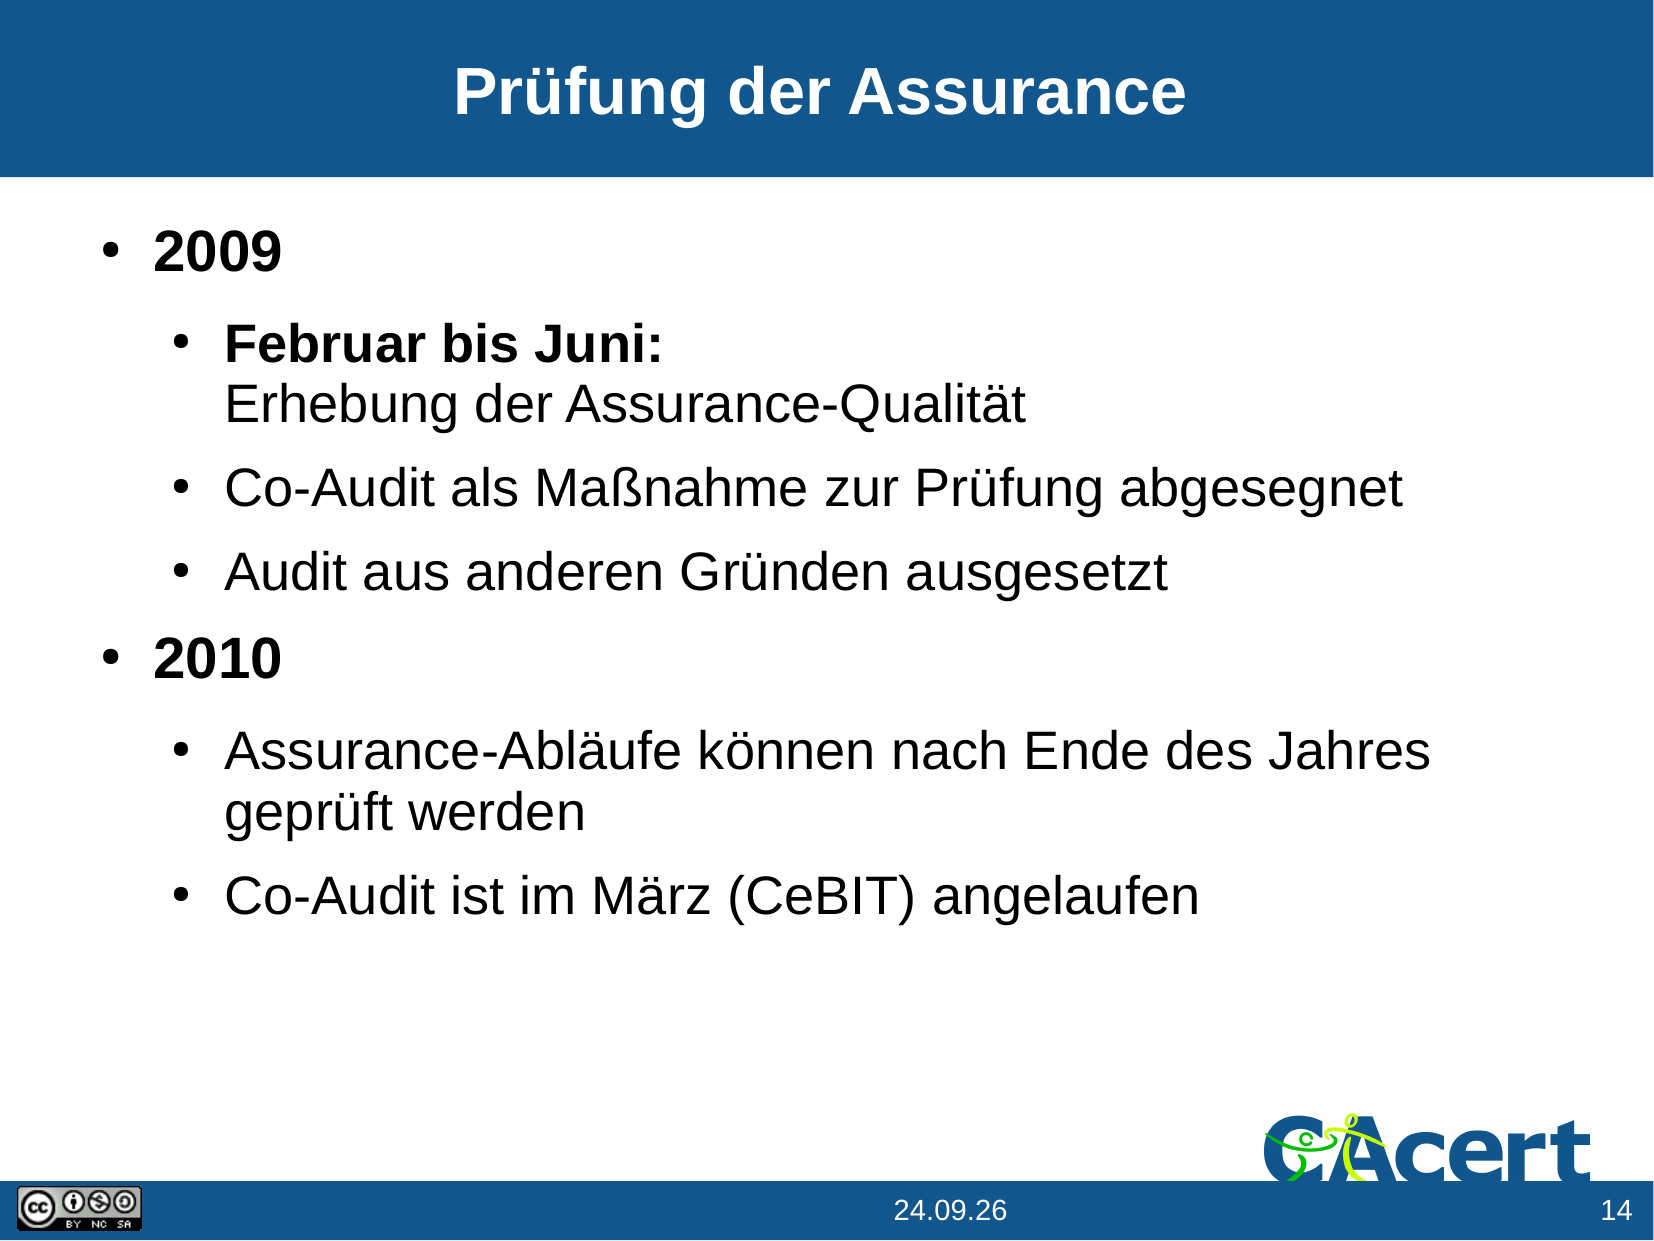

# Prüfung der Assurance
2009
Februar bis Juni:
Erhebung der Assurance-Qualität
Co-Audit als Maßnahme zur Prüfung abgesegnet
Audit aus anderen Gründen ausgesetzt
2010
Assurance-Abläufe können nach Ende des Jahres geprüft werden
Co-Audit ist im März (CeBIT) angelaufen